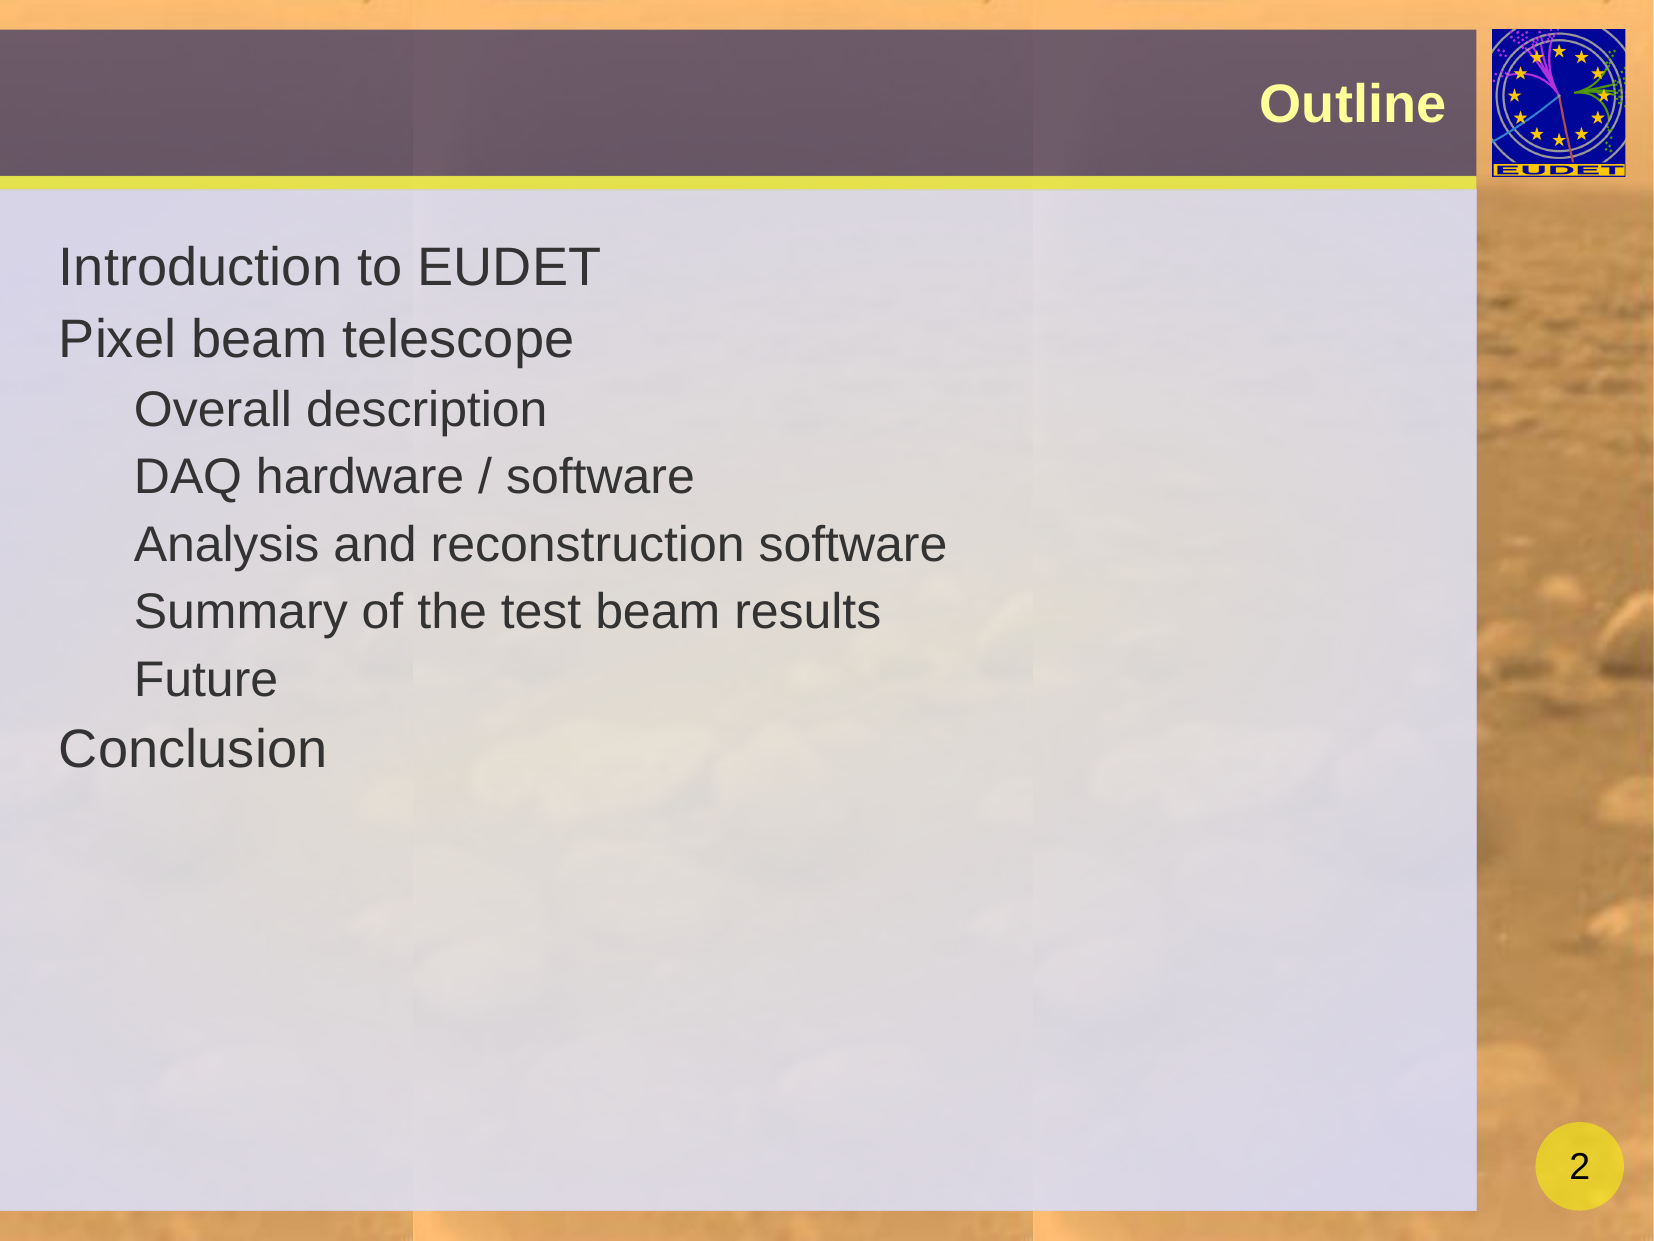

# Outline
Introduction to EUDET
Pixel beam telescope
Overall description
DAQ hardware / software
Analysis and reconstruction software
Summary of the test beam results
Future
Conclusion